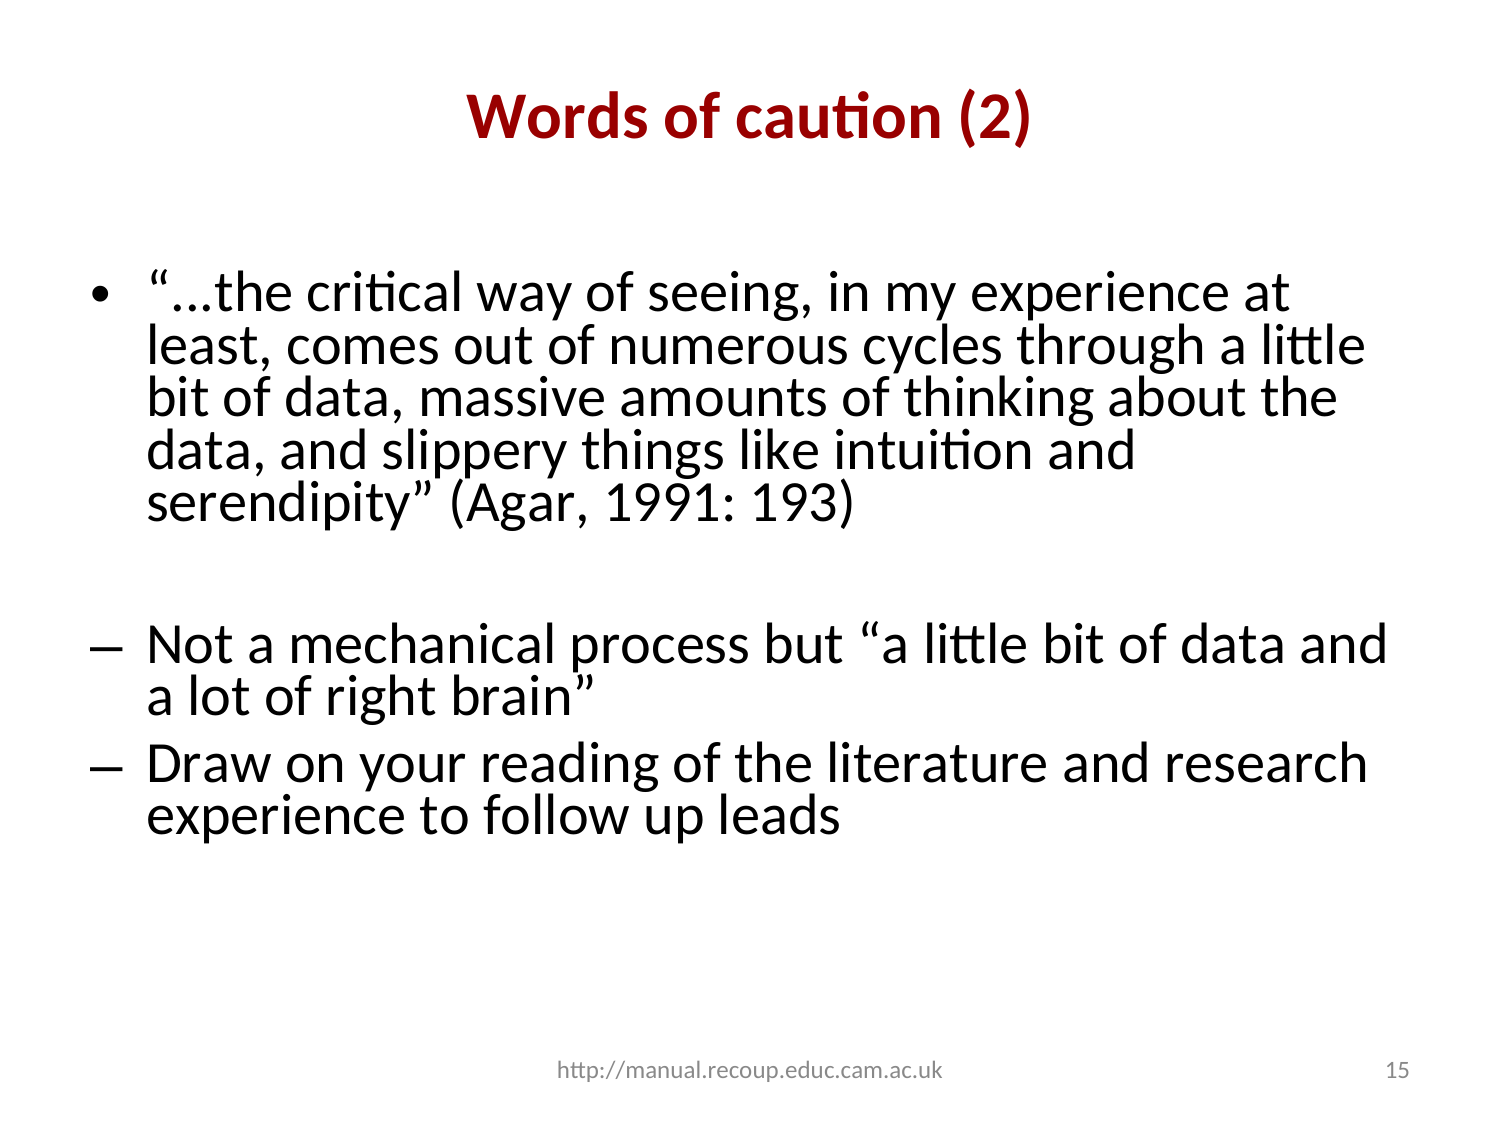

# Words of caution (2)
“...the critical way of seeing, in my experience at least, comes out of numerous cycles through a little bit of data, massive amounts of thinking about the data, and slippery things like intuition and serendipity” (Agar, 1991: 193)
Not a mechanical process but “a little bit of data and a lot of right brain”
Draw on your reading of the literature and research experience to follow up leads
http://manual.recoup.educ.cam.ac.uk
15